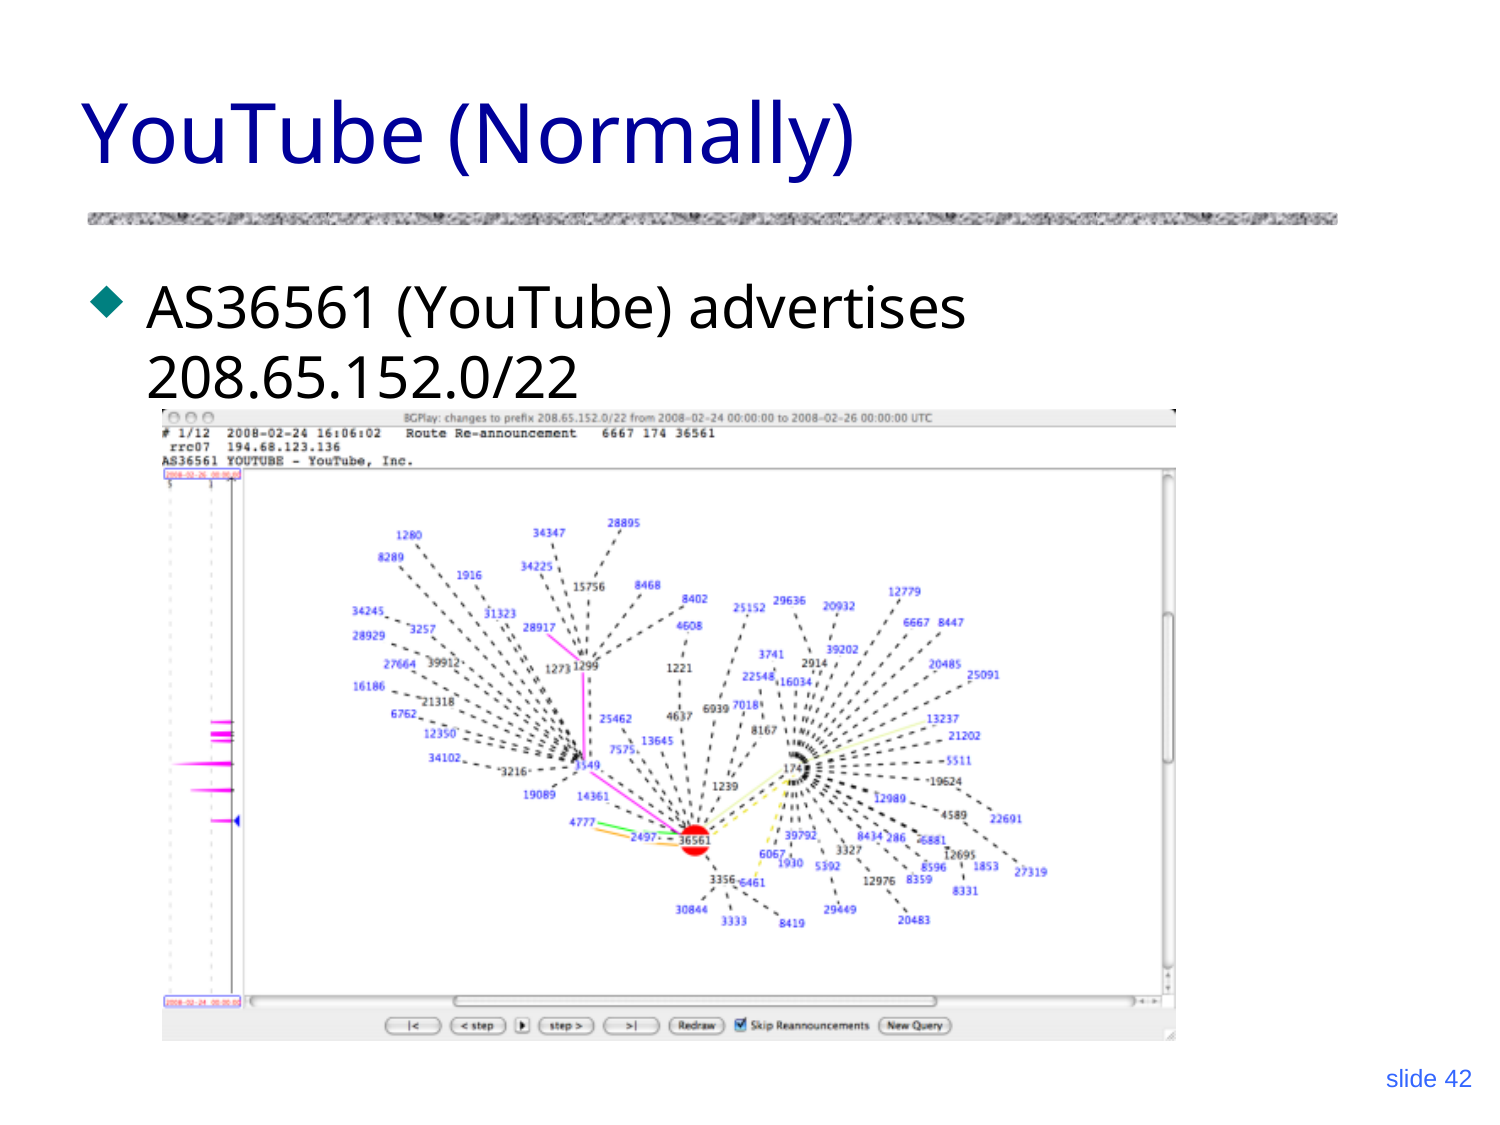

# YouTube (Normally)
AS36561 (YouTube) advertises 208.65.152.0/22
slide